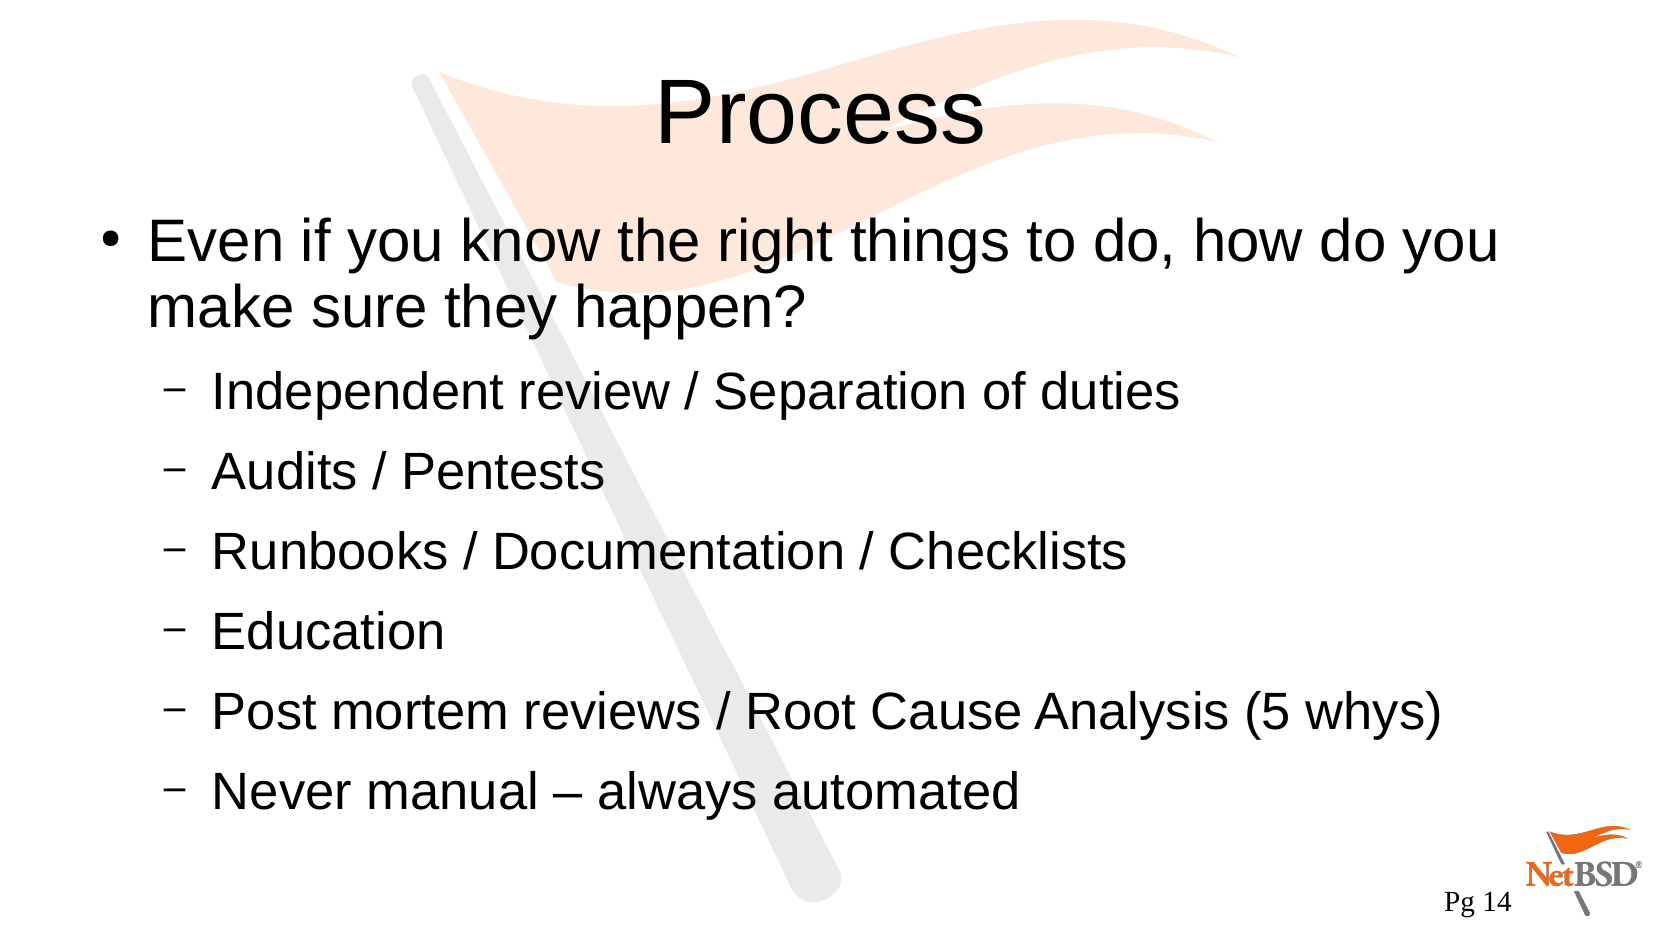

# Process
Even if you know the right things to do, how do you make sure they happen?
Independent review / Separation of duties
Audits / Pentests
Runbooks / Documentation / Checklists
Education
Post mortem reviews / Root Cause Analysis (5 whys)
Never manual – always automated